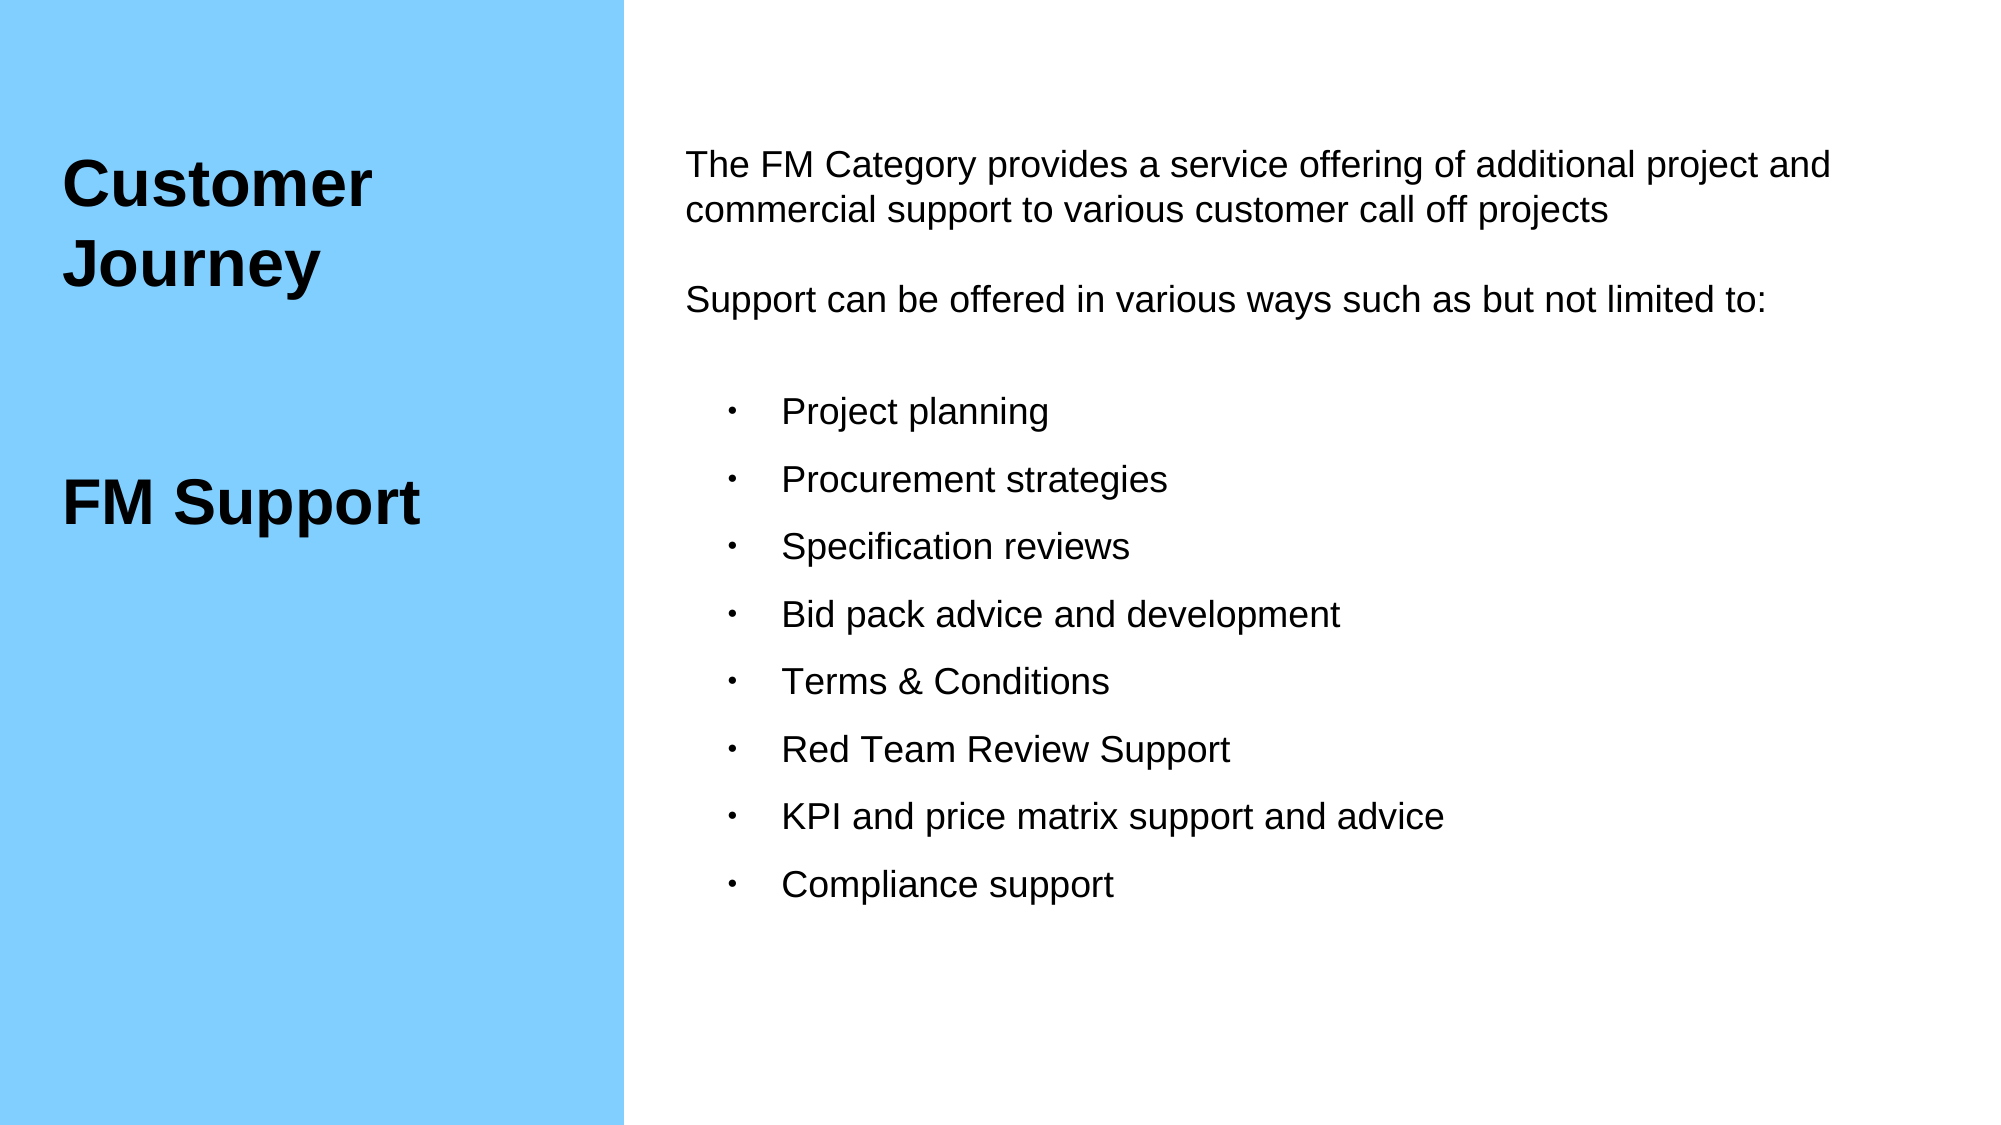

Customer Journey
FM Support
# The FM Category provides a service offering of additional project and commercial support to various customer call off projects
Support can be offered in various ways such as but not limited to:
Project planning
Procurement strategies
Specification reviews
Bid pack advice and development
Terms & Conditions
Red Team Review Support
KPI and price matrix support and advice
Compliance support